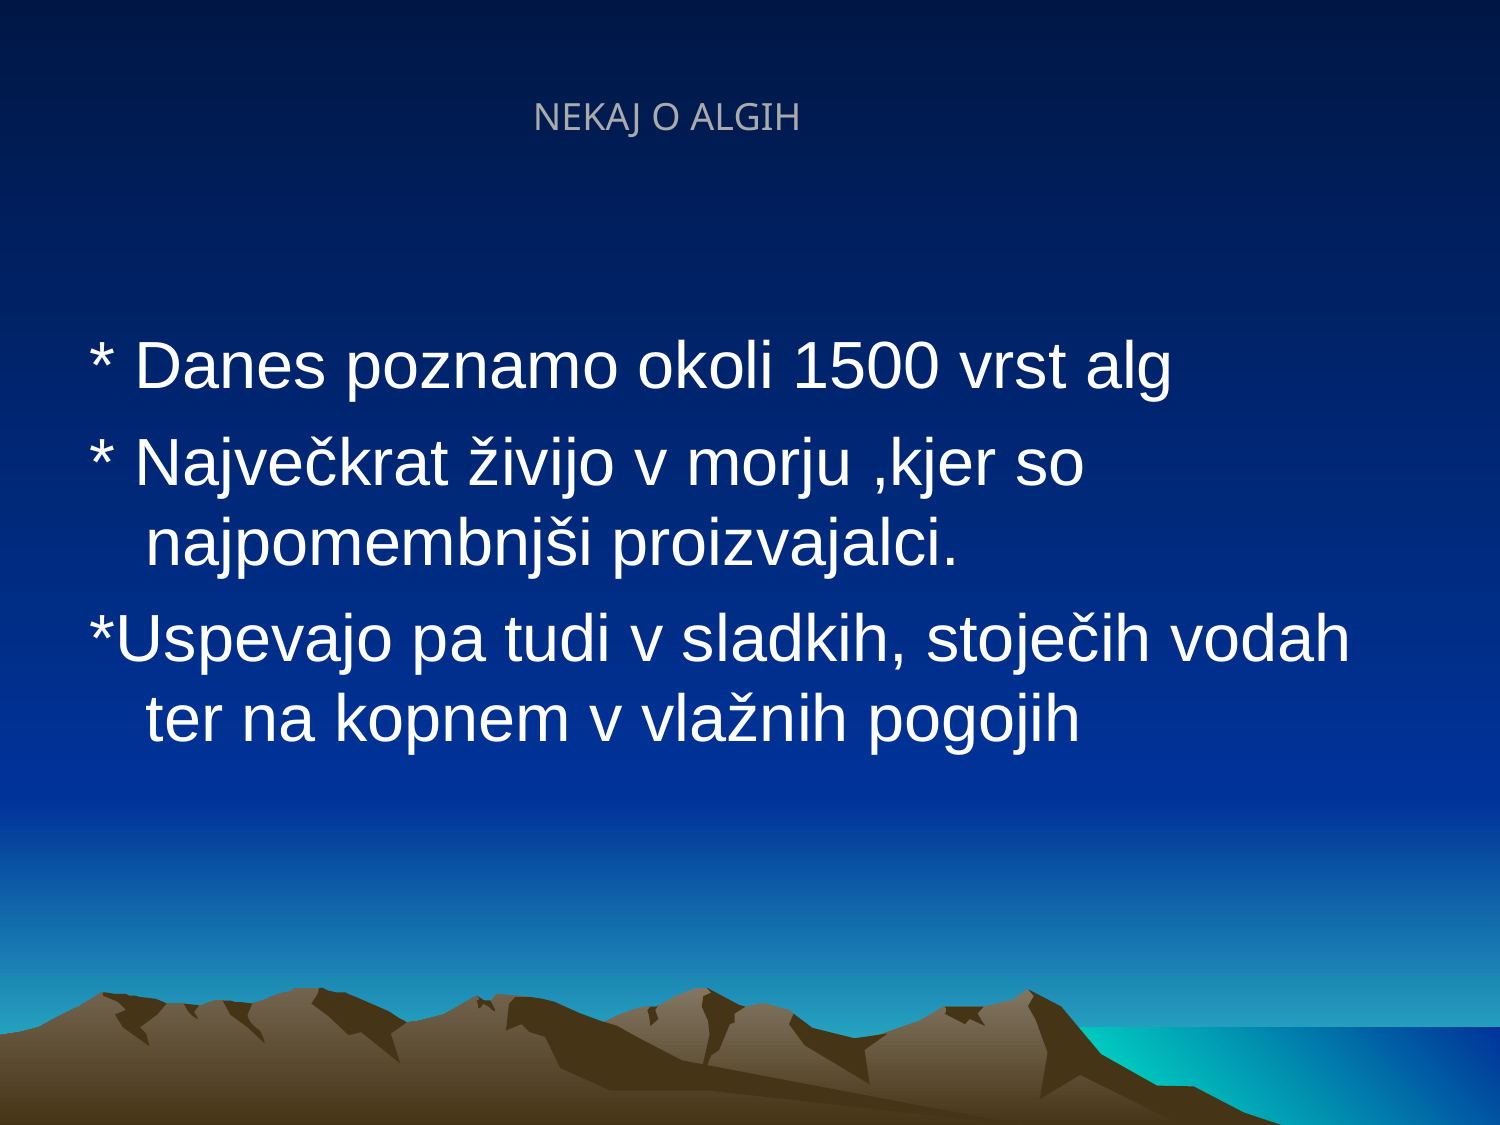

NEKAJ O ALGIH
#
* Danes poznamo okoli 1500 vrst alg
* Največkrat živijo v morju ,kjer so najpomembnjši proizvajalci.
*Uspevajo pa tudi v sladkih, stoječih vodah ter na kopnem v vlažnih pogojih